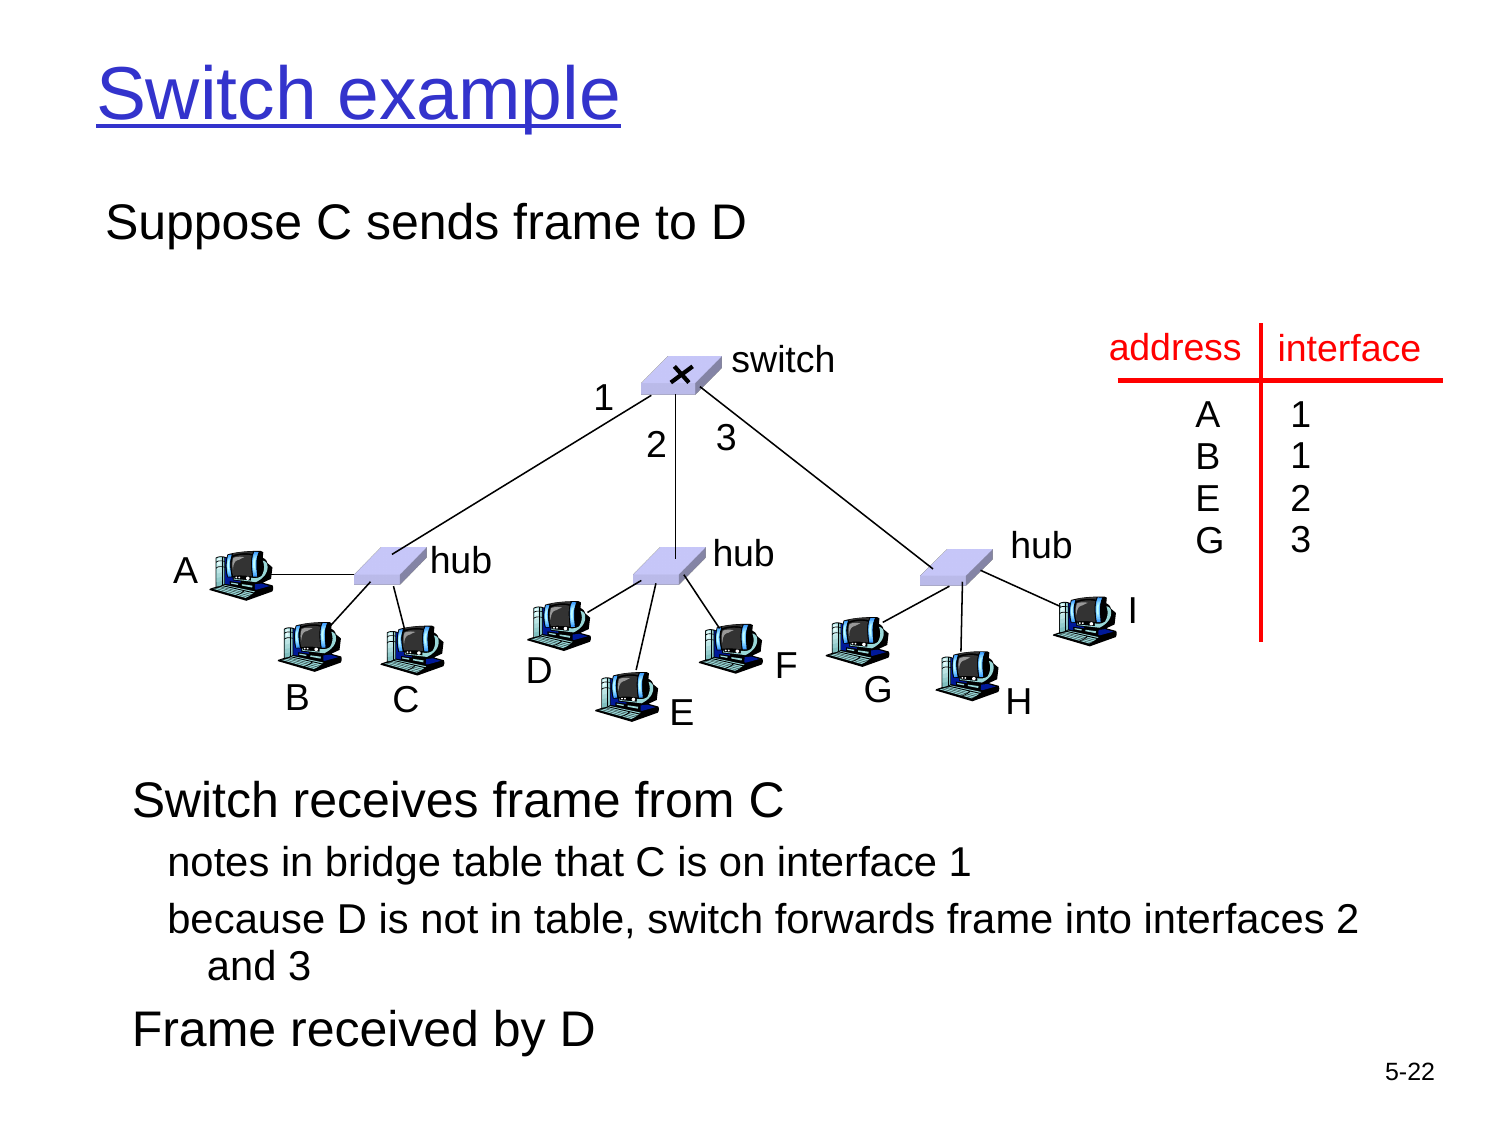

# Switch example
Suppose C sends frame to D
address
interface
switch
1
1
1
2
3
A
B
E
G
3
2
hub
hub
hub
A
I
F
D
G
B
C
H
E
Switch receives frame from C
notes in bridge table that C is on interface 1
because D is not in table, switch forwards frame into interfaces 2 and 3
Frame received by D
22